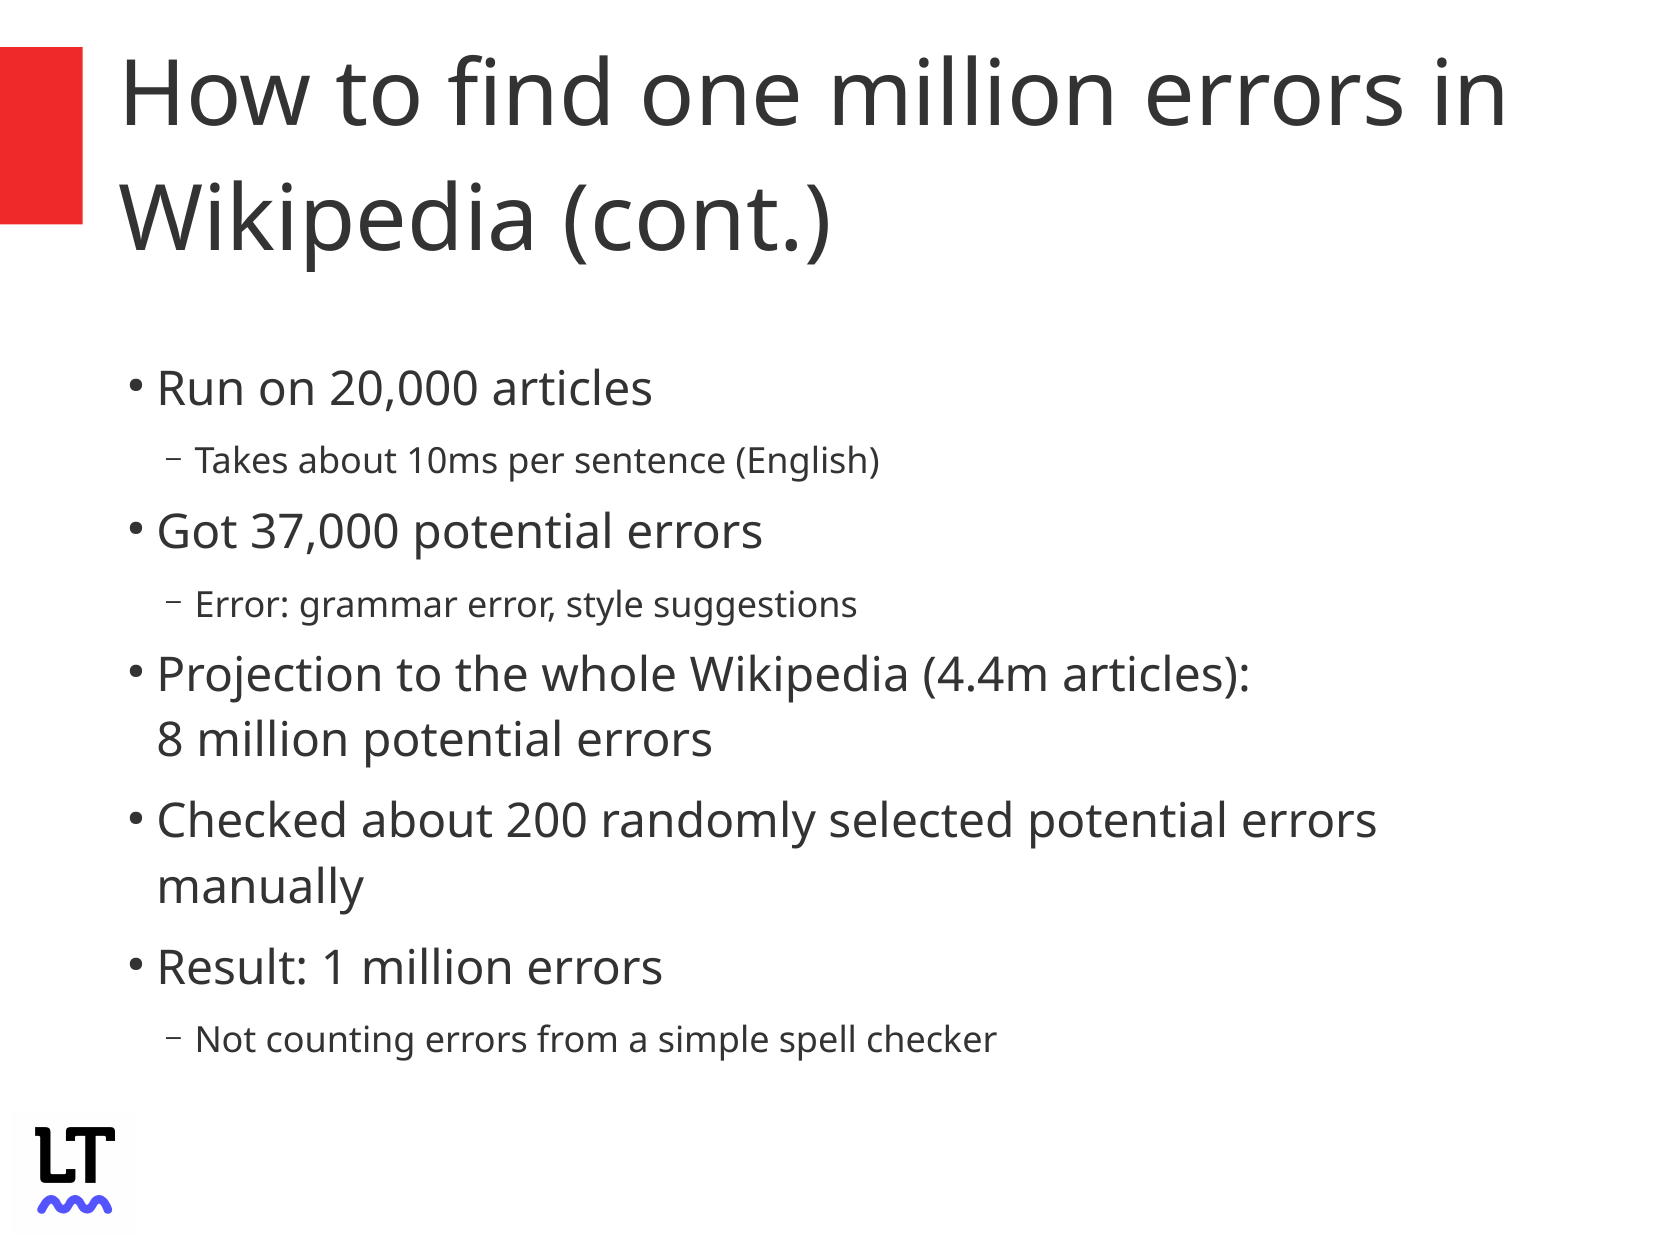

# How to find one million errors in Wikipedia (cont.)
Run on 20,000 articles
Takes about 10ms per sentence (English)
Got 37,000 potential errors
Error: grammar error, style suggestions
Projection to the whole Wikipedia (4.4m articles):
8 million potential errors
Checked about 200 randomly selected potential errors manually
Result: 1 million errors
Not counting errors from a simple spell checker